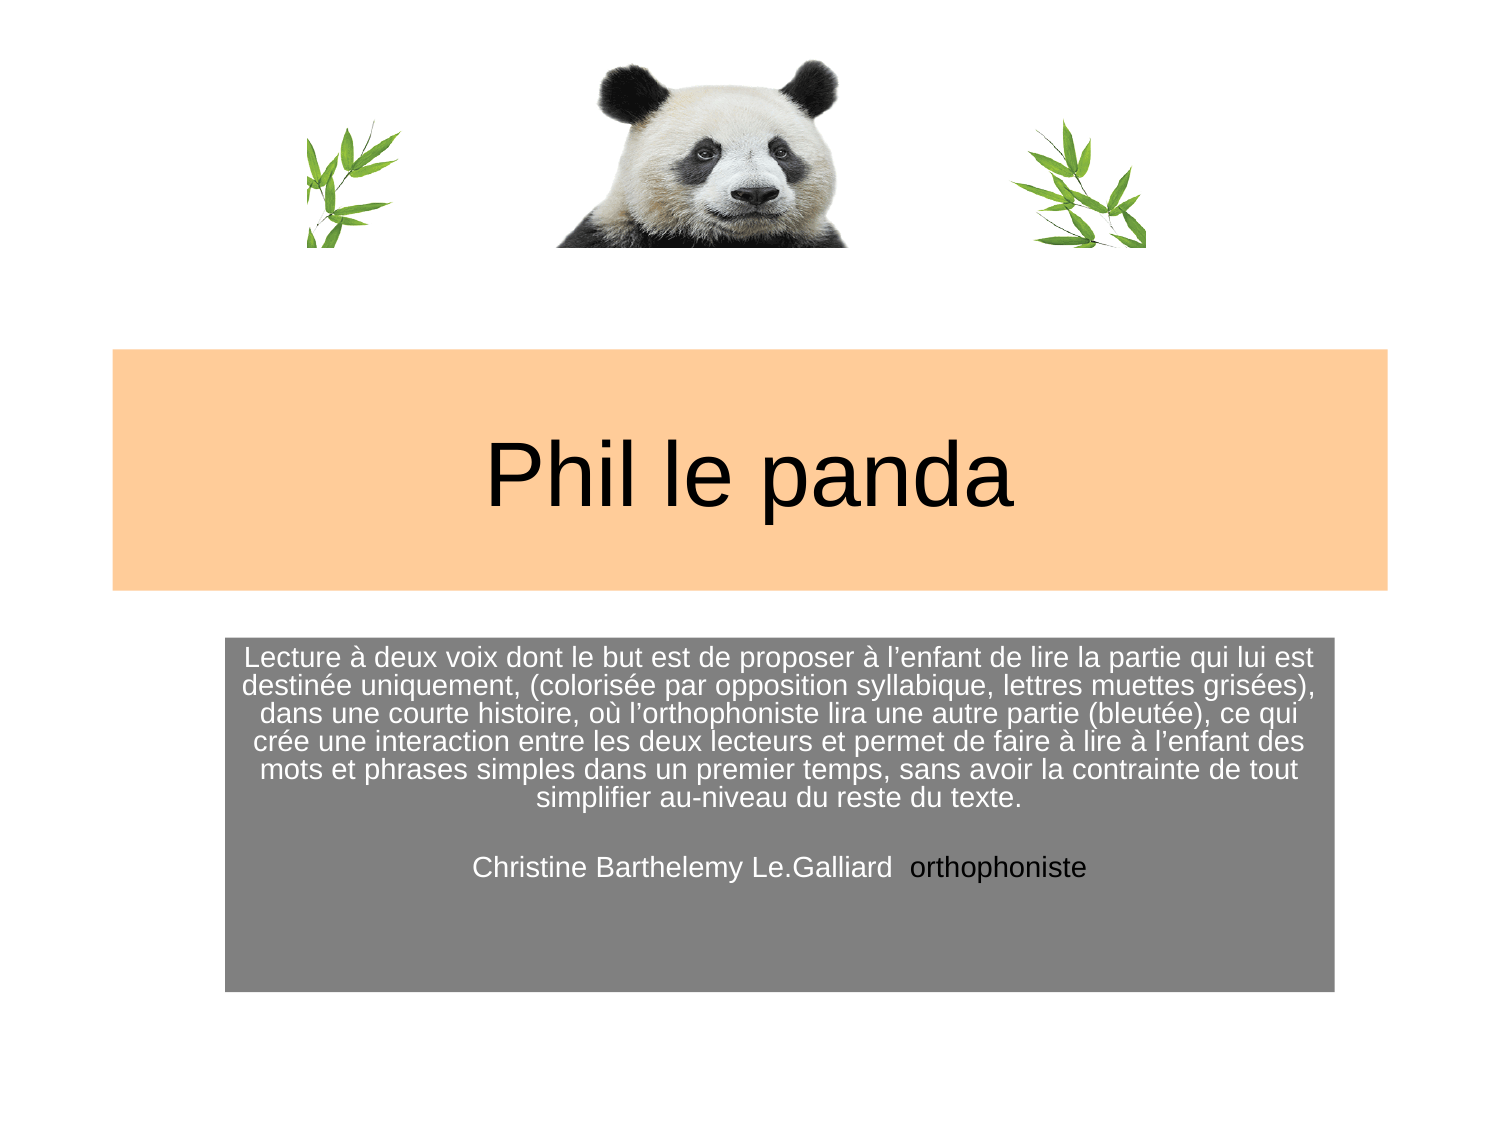

# Phil le panda
Lecture à deux voix dont le but est de proposer à l’enfant de lire la partie qui lui est destinée uniquement, (colorisée par opposition syllabique, lettres muettes grisées), dans une courte histoire, où l’orthophoniste lira une autre partie (bleutée), ce qui crée une interaction entre les deux lecteurs et permet de faire à lire à l’enfant des mots et phrases simples dans un premier temps, sans avoir la contrainte de tout simplifier au-niveau du reste du texte.
Christine Barthelemy Le.Galliard orthophoniste